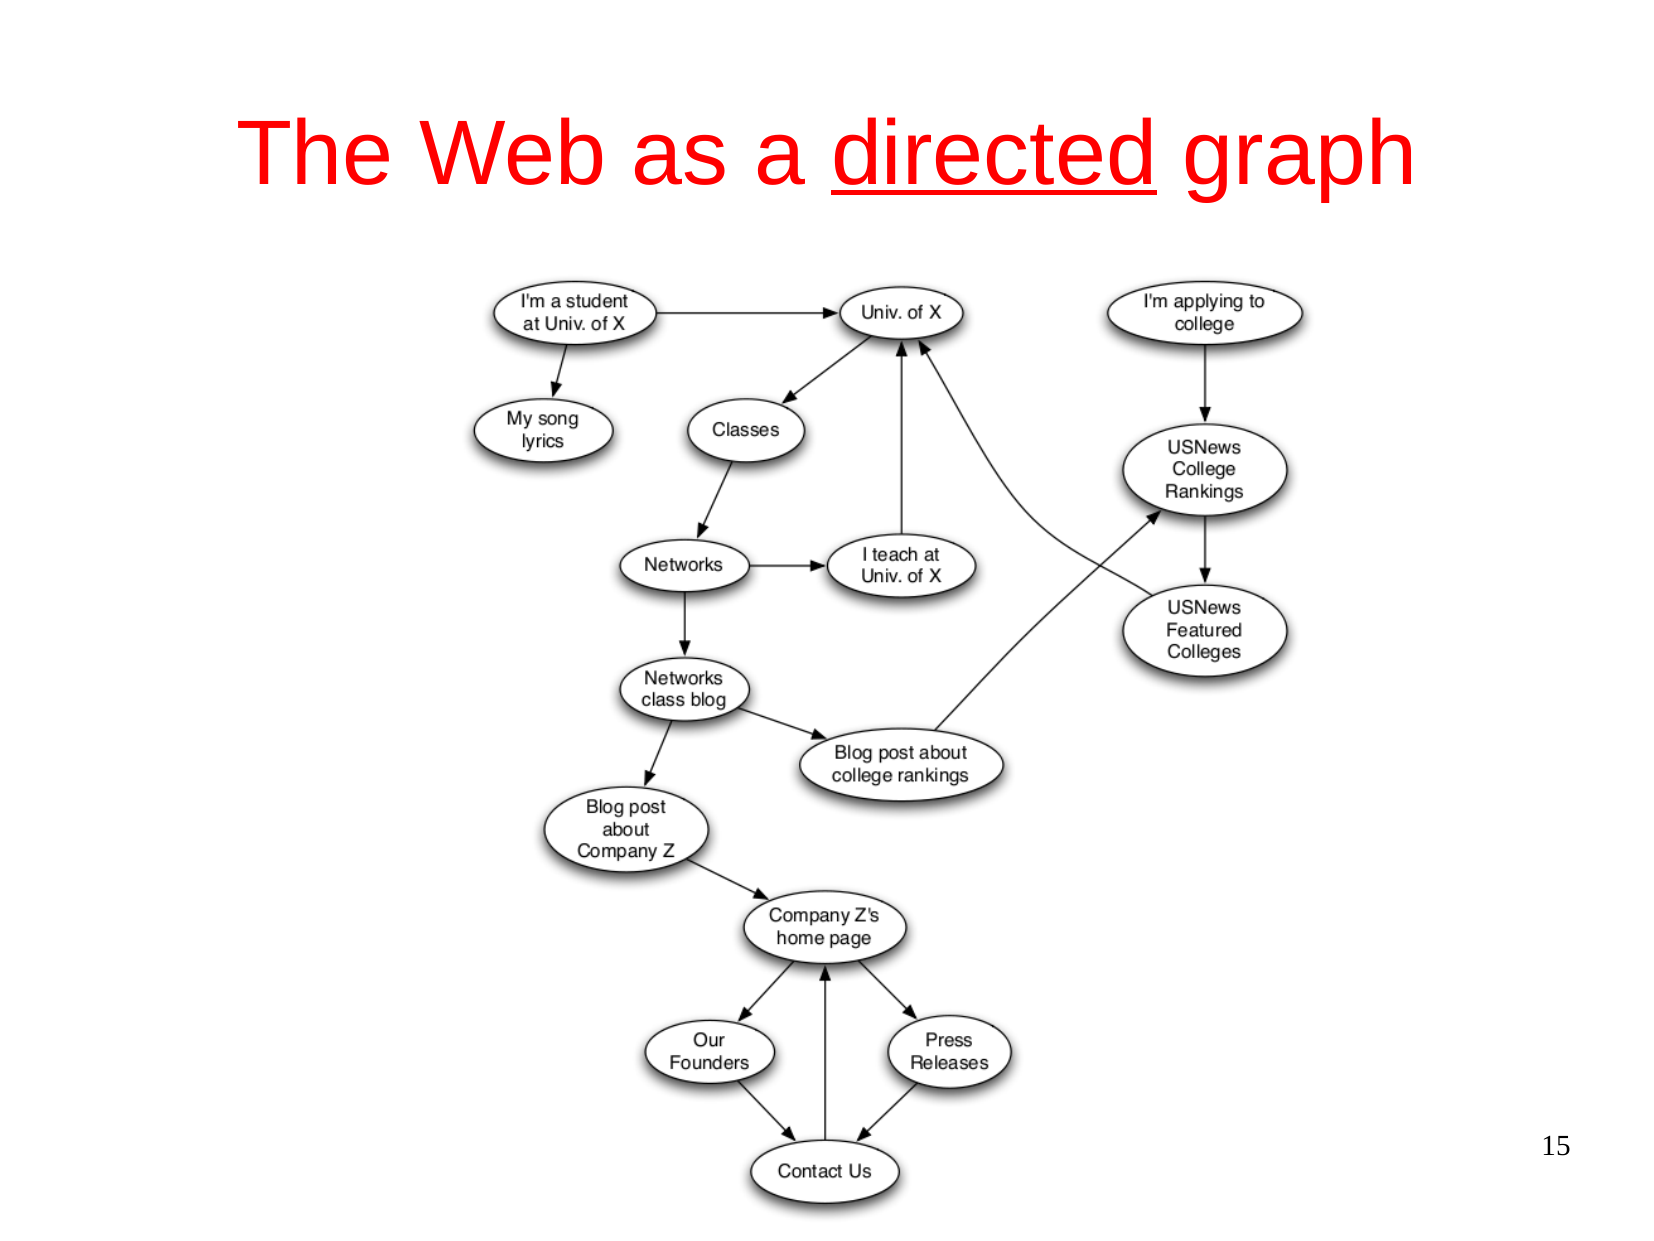

# The Web as a directed graph
Complex Systems
15